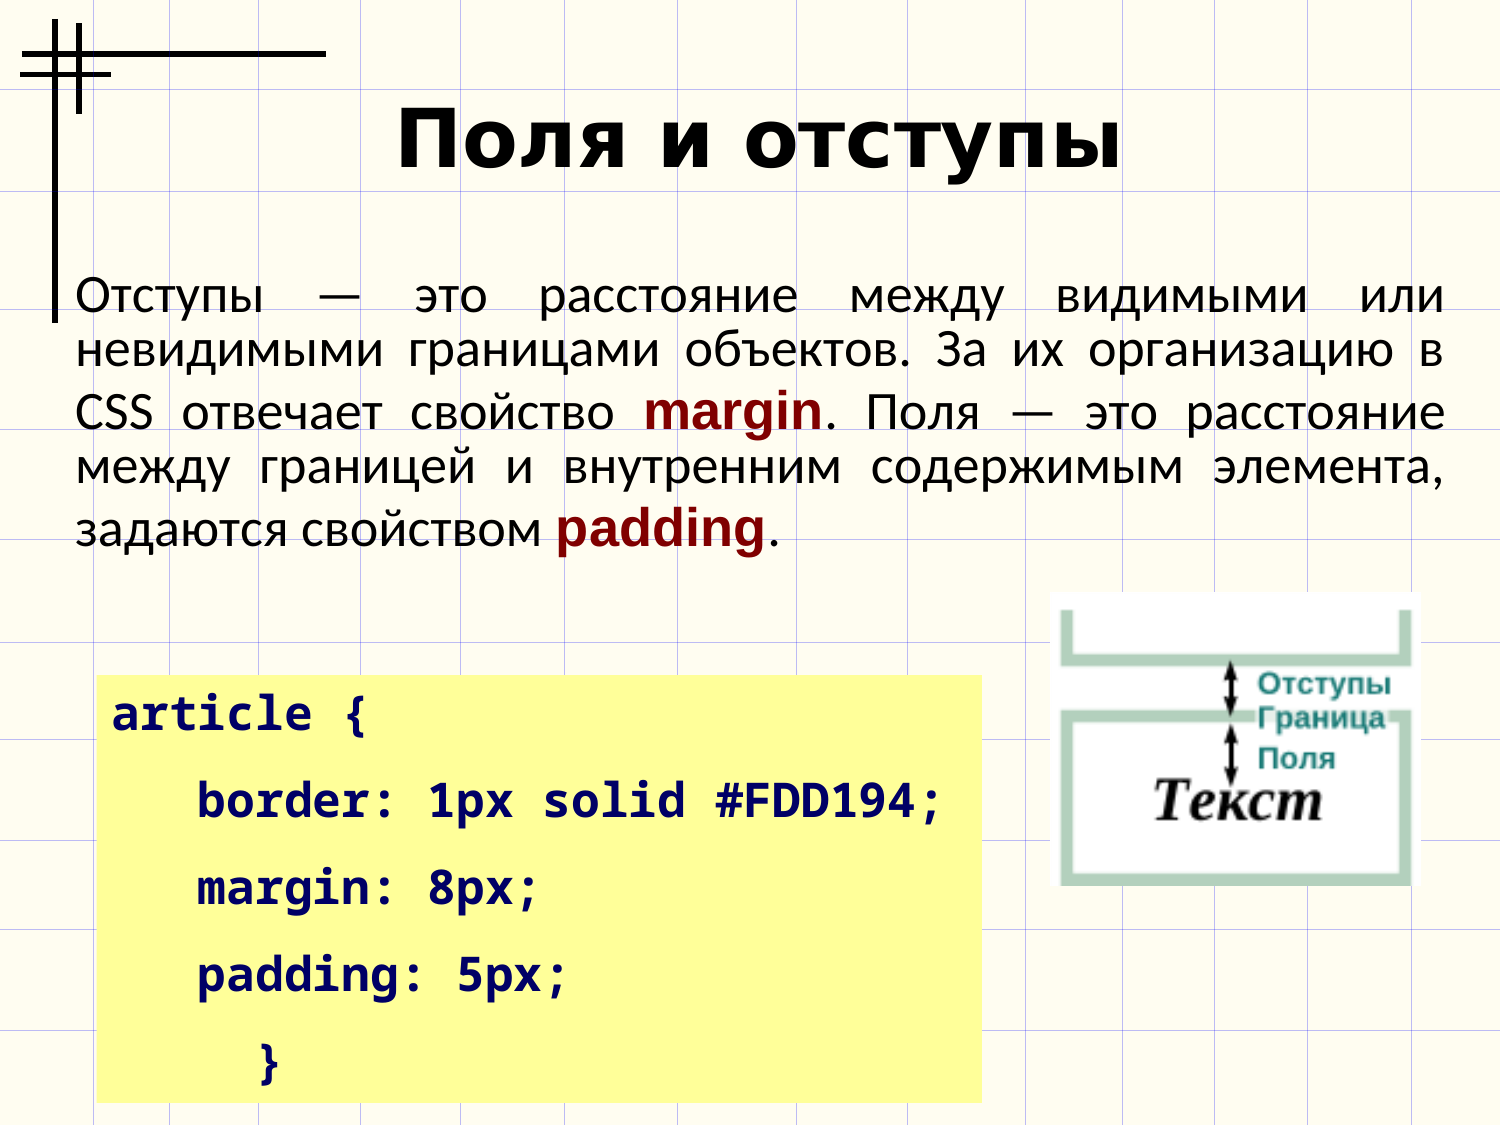

# Поля и отступы
Отступы — это расстояние между видимыми или невидимыми границами объектов. За их организацию в CSS отвечает свойство margin. Поля — это расстояние между границей и внутренним содержимым элемента, задаются свойством padding.
article {
 border: 1px solid #FDD194;
 margin: 8px;
 padding: 5px;
 }